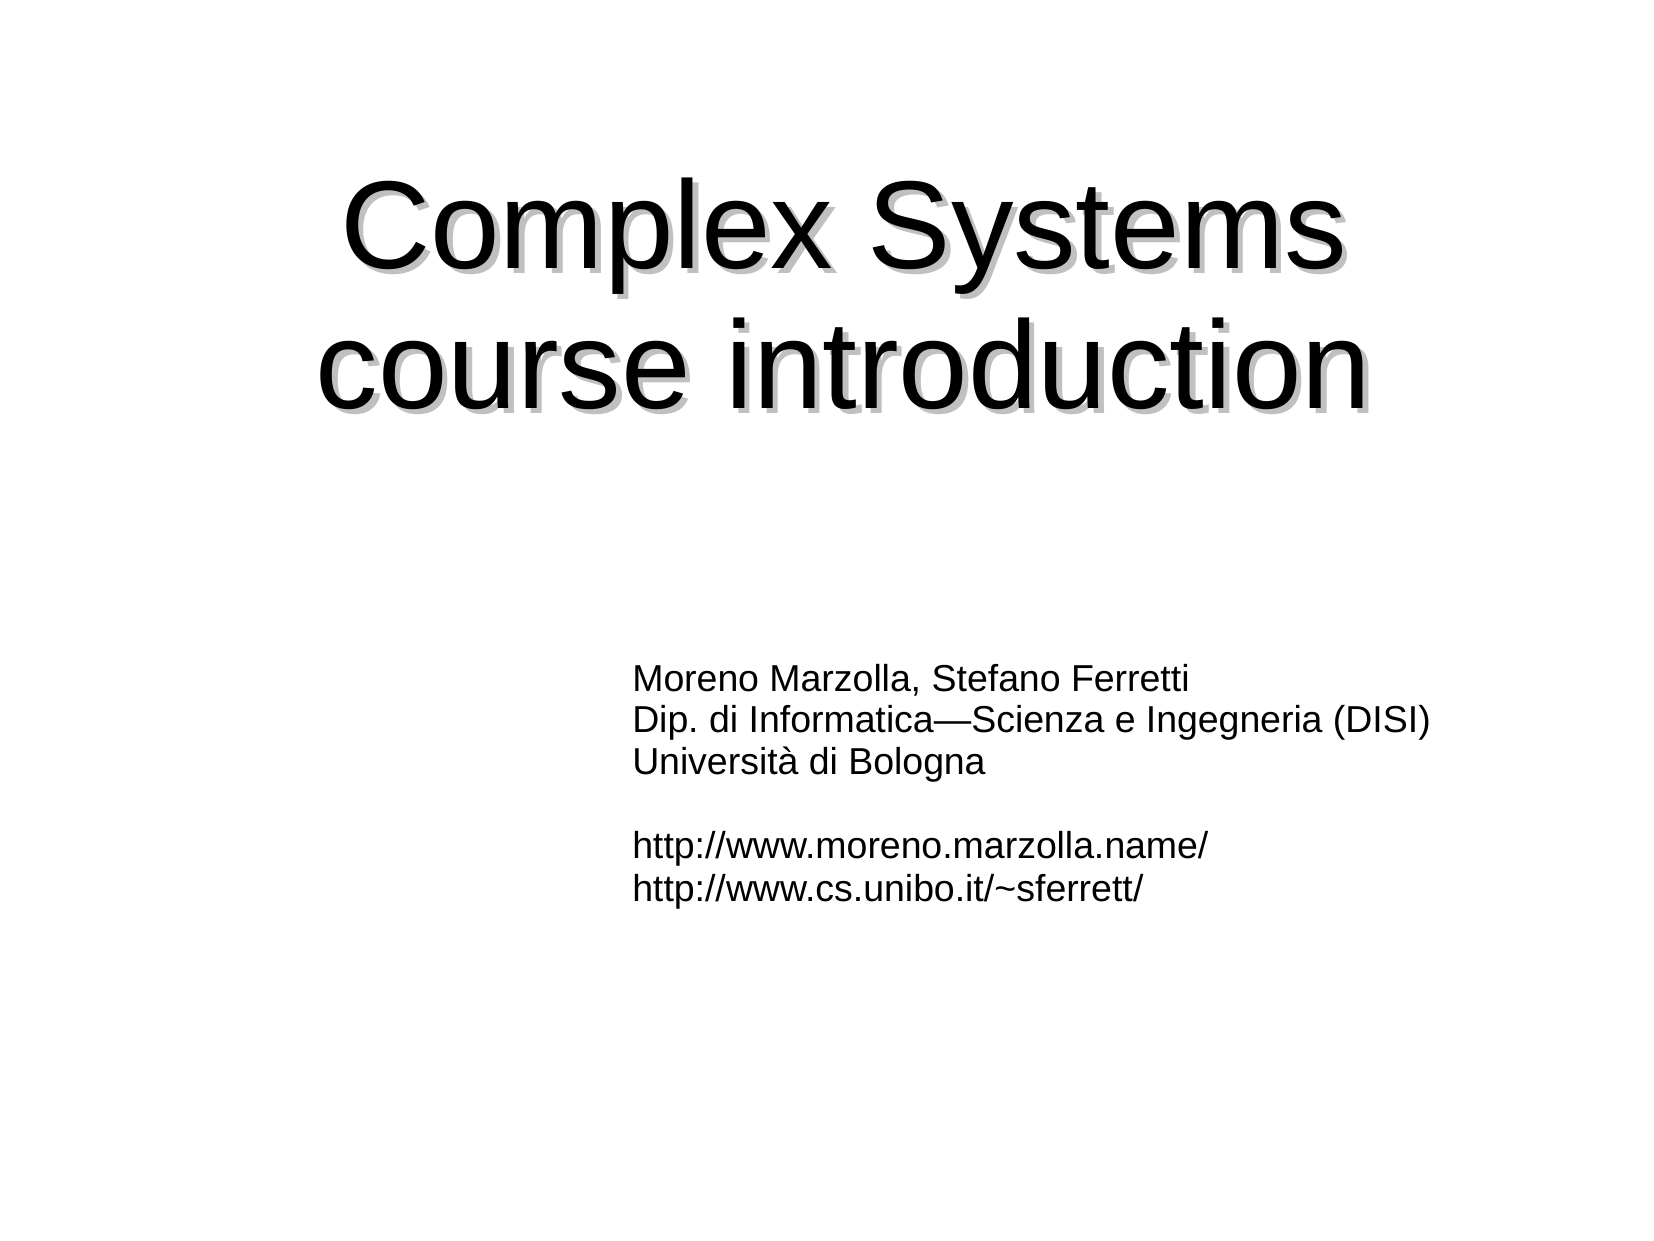

Complex Systems
course introduction
Moreno Marzolla, Stefano Ferretti
Dip. di Informatica—Scienza e Ingegneria (DISI)
Università di Bologna
http://www.moreno.marzolla.name/
http://www.cs.unibo.it/~sferrett/